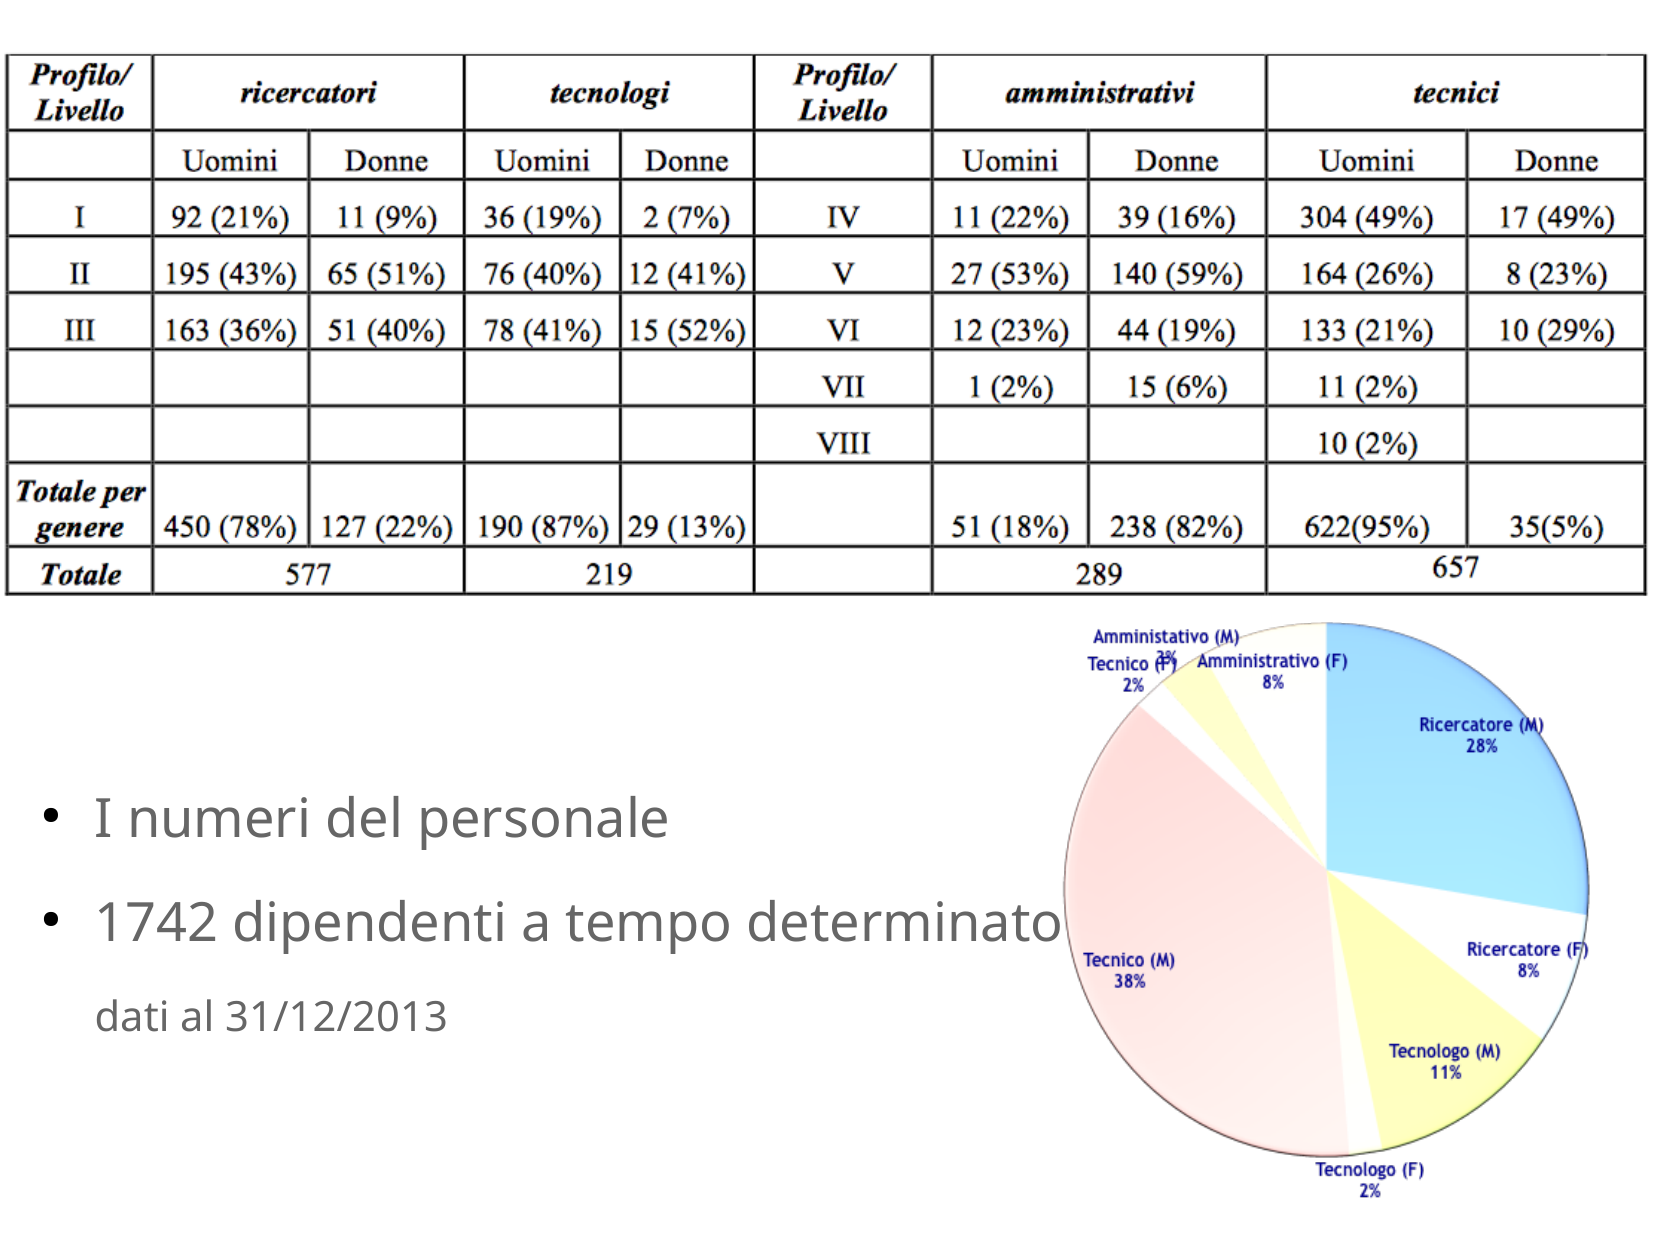

#
I numeri del personale
1742 dipendenti a tempo determinato
dati al 31/12/2013